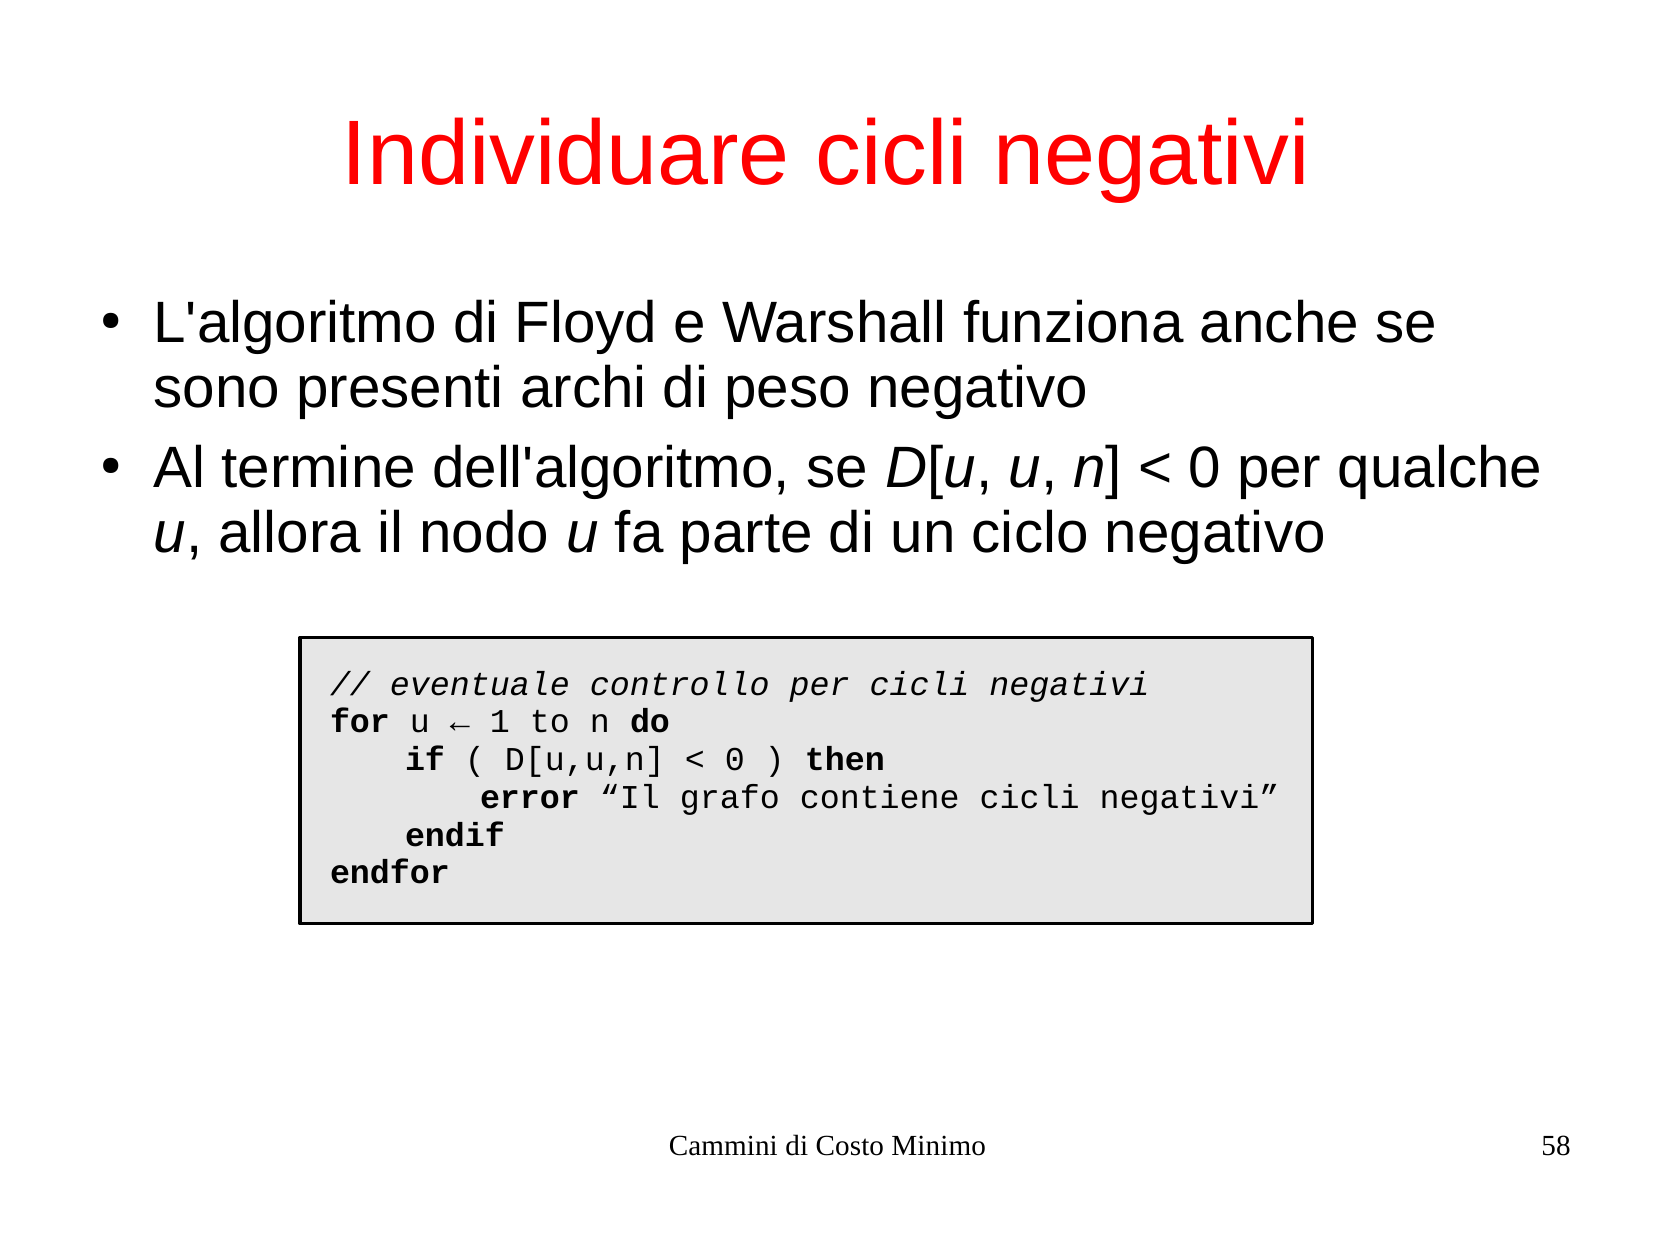

# Individuare cicli negativi
L'algoritmo di Floyd e Warshall funziona anche se sono presenti archi di peso negativo
Al termine dell'algoritmo, se D[u, u, n] < 0 per qualche u, allora il nodo u fa parte di un ciclo negativo
// eventuale controllo per cicli negativi
for u ← 1 to n do
	if ( D[u,u,n] < 0 ) then
		error “Il grafo contiene cicli negativi”
	endif
endfor
Cammini di Costo Minimo
58